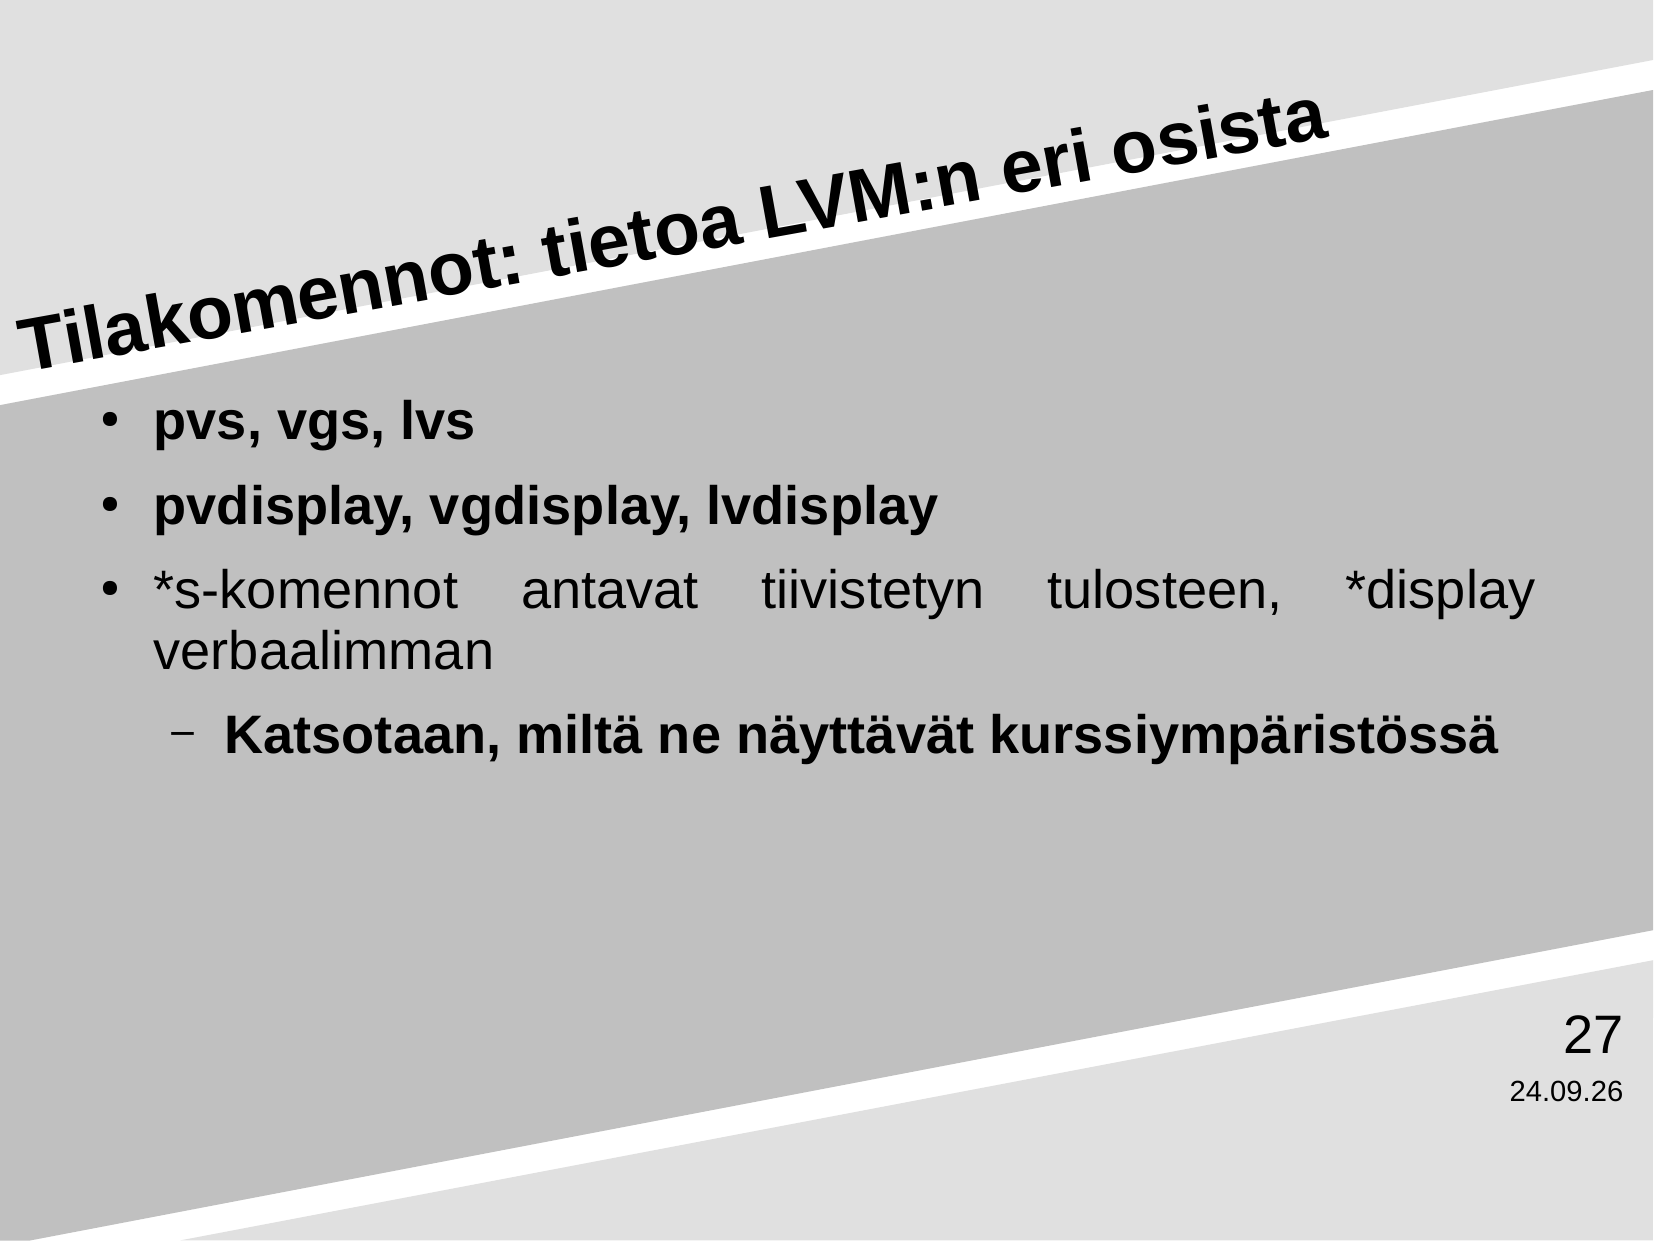

# Tilakomennot: tietoa LVM:n eri osista
pvs, vgs, lvs
pvdisplay, vgdisplay, lvdisplay
*s-komennot antavat tiivistetyn tulosteen, *display verbaalimman
Katsotaan, miltä ne näyttävät kurssiympäristössä
27